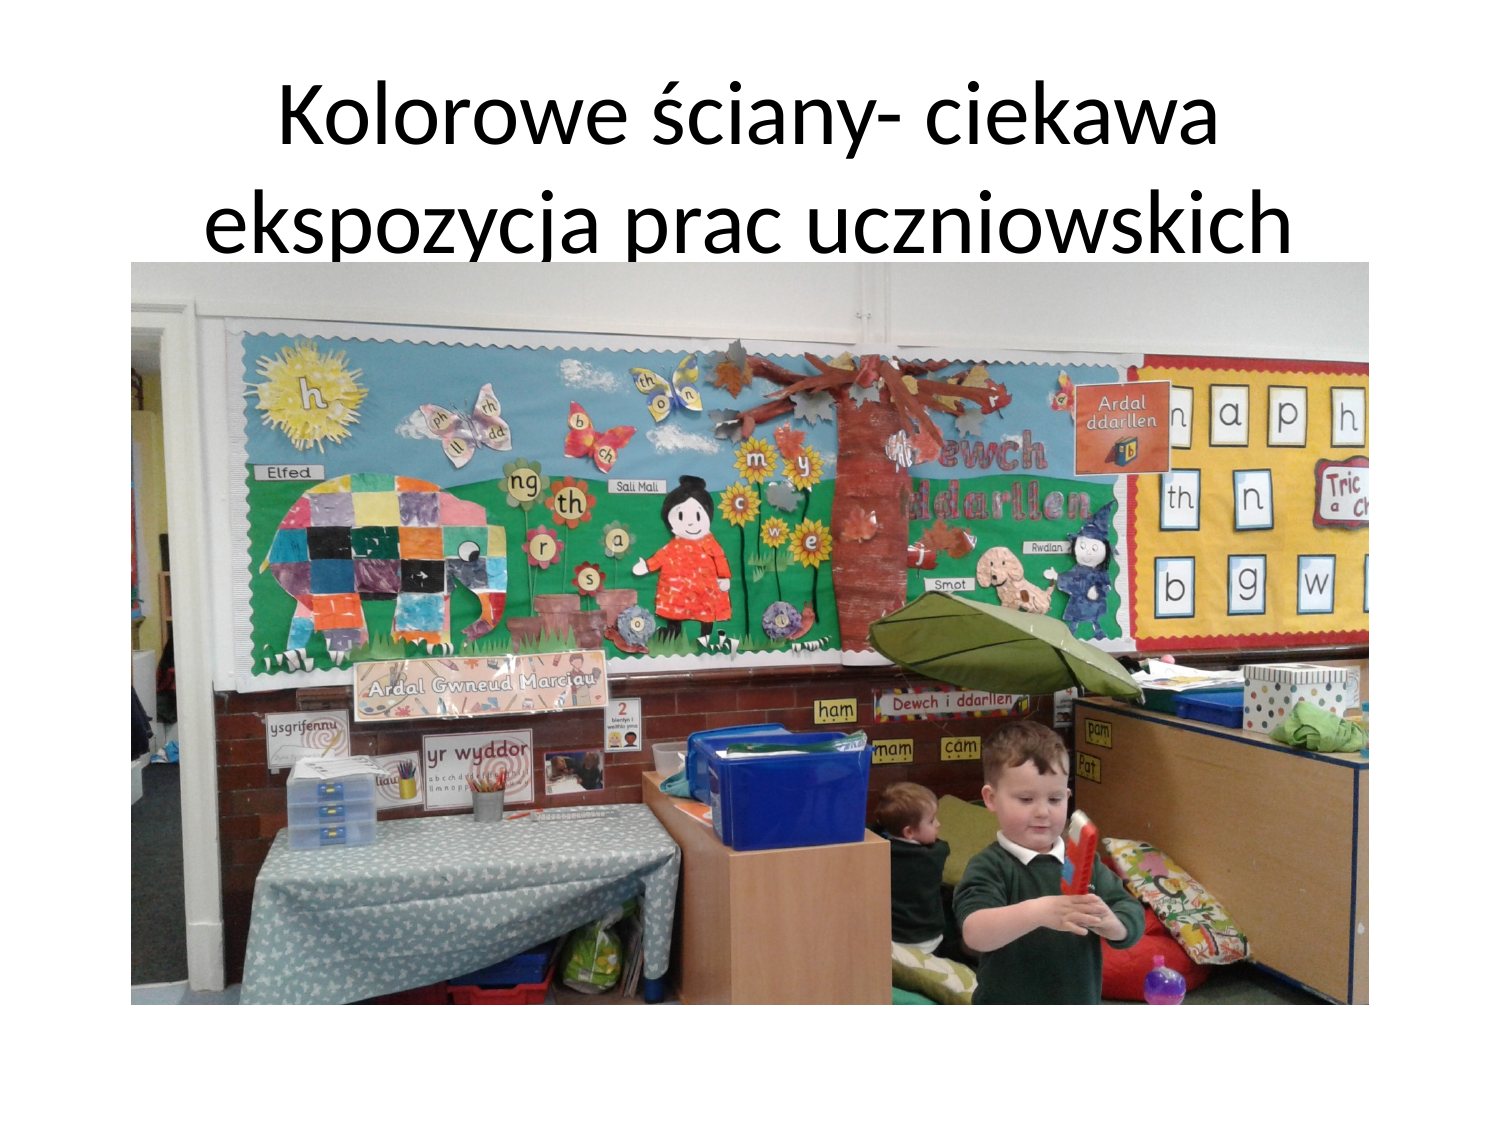

# Kolorowe ściany- ciekawa ekspozycja prac uczniowskich